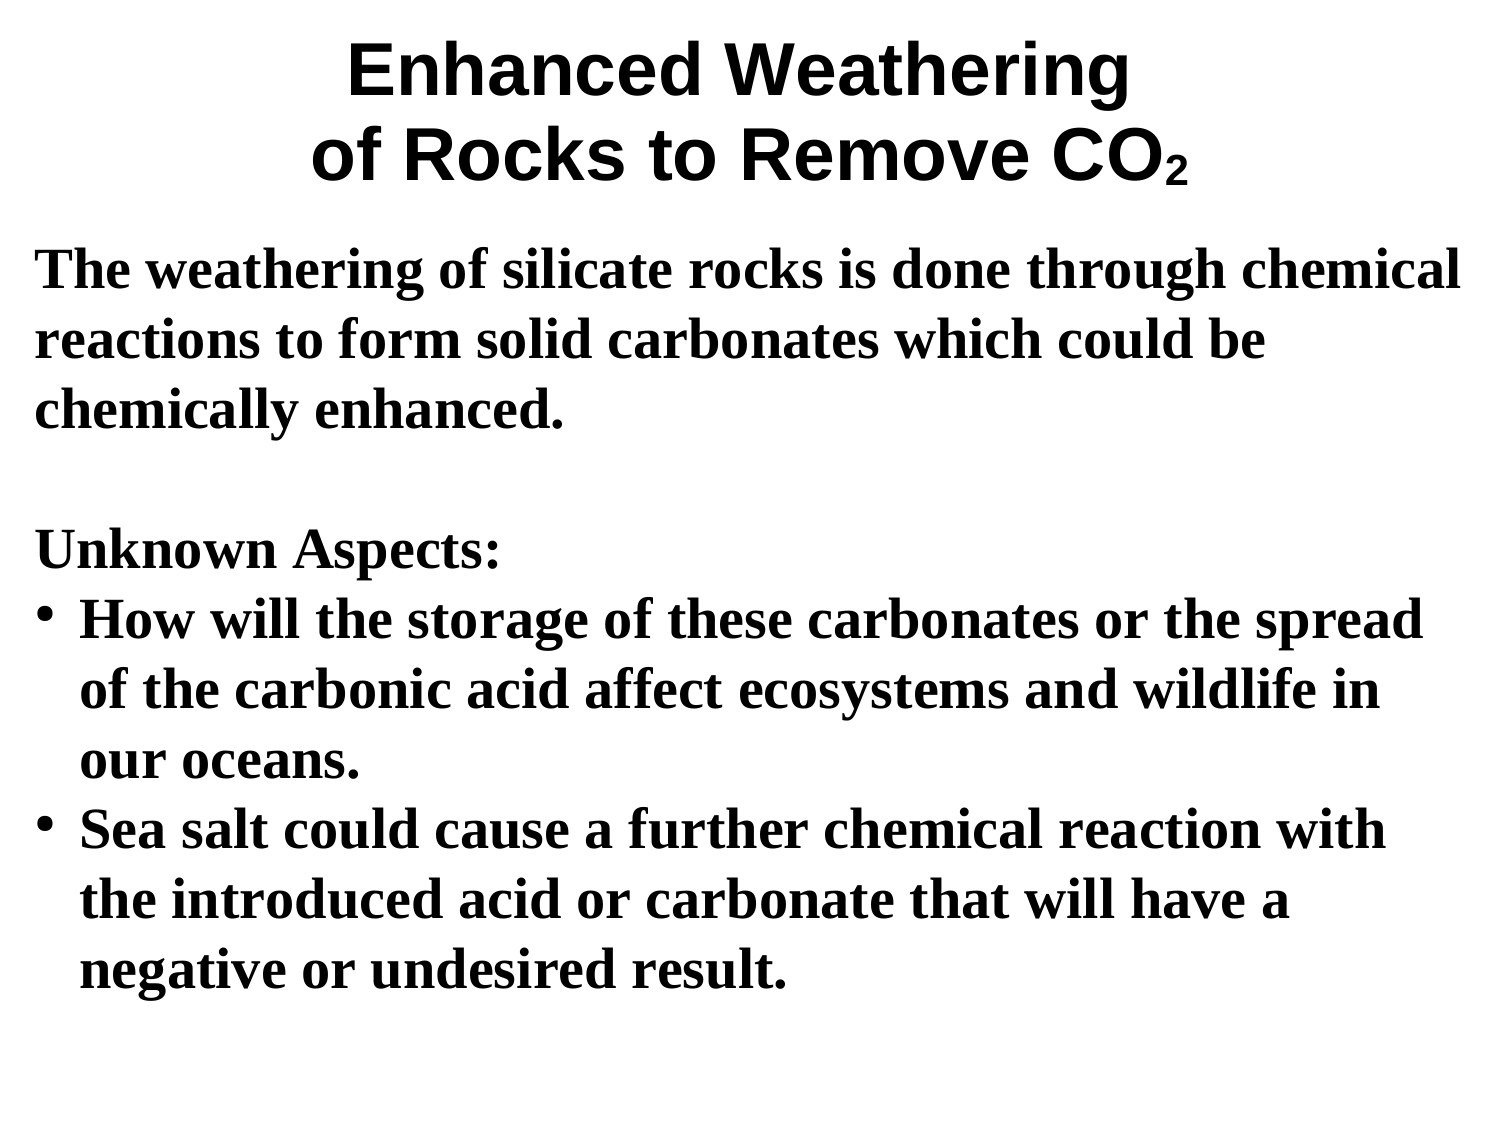

Enhanced Weathering
of Rocks to Remove CO2
The weathering of silicate rocks is done through chemical reactions to form solid carbonates which could be chemically enhanced.
Unknown Aspects:
How will the storage of these carbonates or the spread of the carbonic acid affect ecosystems and wildlife in our oceans.
Sea salt could cause a further chemical reaction with the introduced acid or carbonate that will have a negative or undesired result.